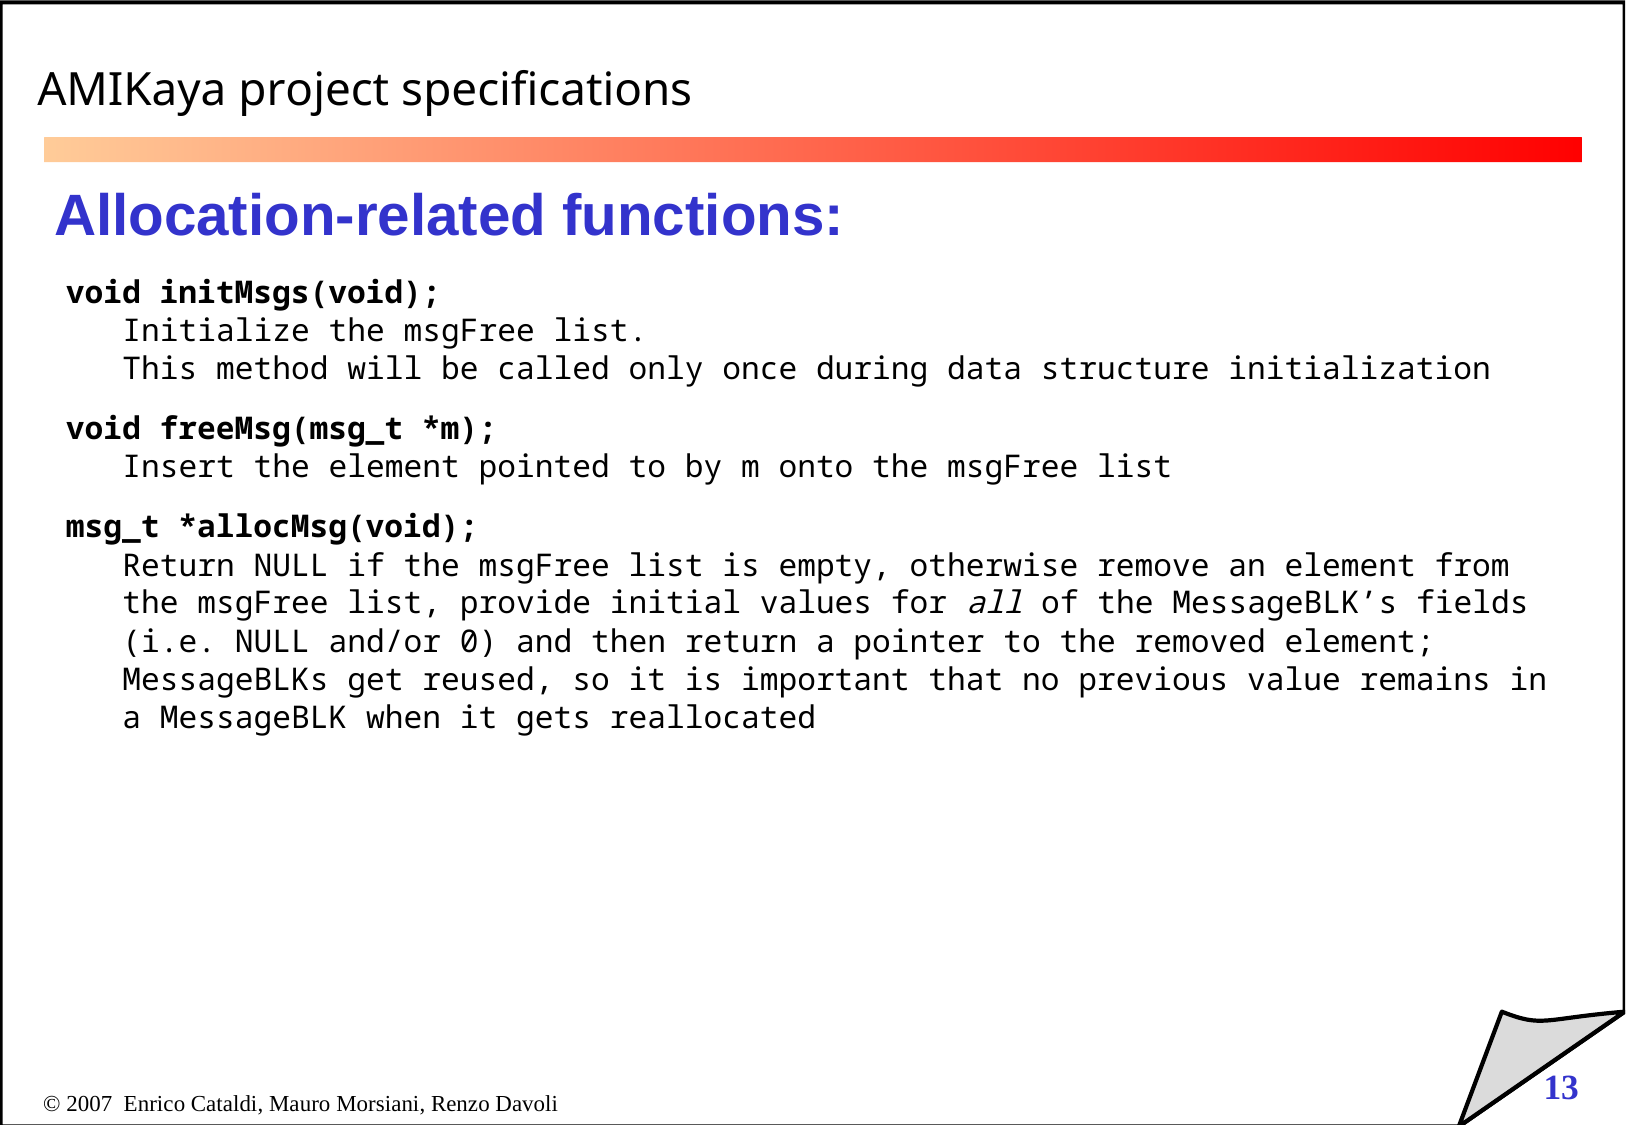

# AMIKaya project specifications
Allocation-related functions:
void initMsgs(void);
Initialize the msgFree list.
This method will be called only once during data structure initialization
void freeMsg(msg_t *m);
Insert the element pointed to by m onto the msgFree list
msg_t *allocMsg(void);
Return NULL if the msgFree list is empty, otherwise remove an element from
the msgFree list, provide initial values for all of the MessageBLK’s fields
(i.e. NULL and/or 0) and then return a pointer to the removed element;
MessageBLKs get reused, so it is important that no previous value remains in
a MessageBLK when it gets reallocated